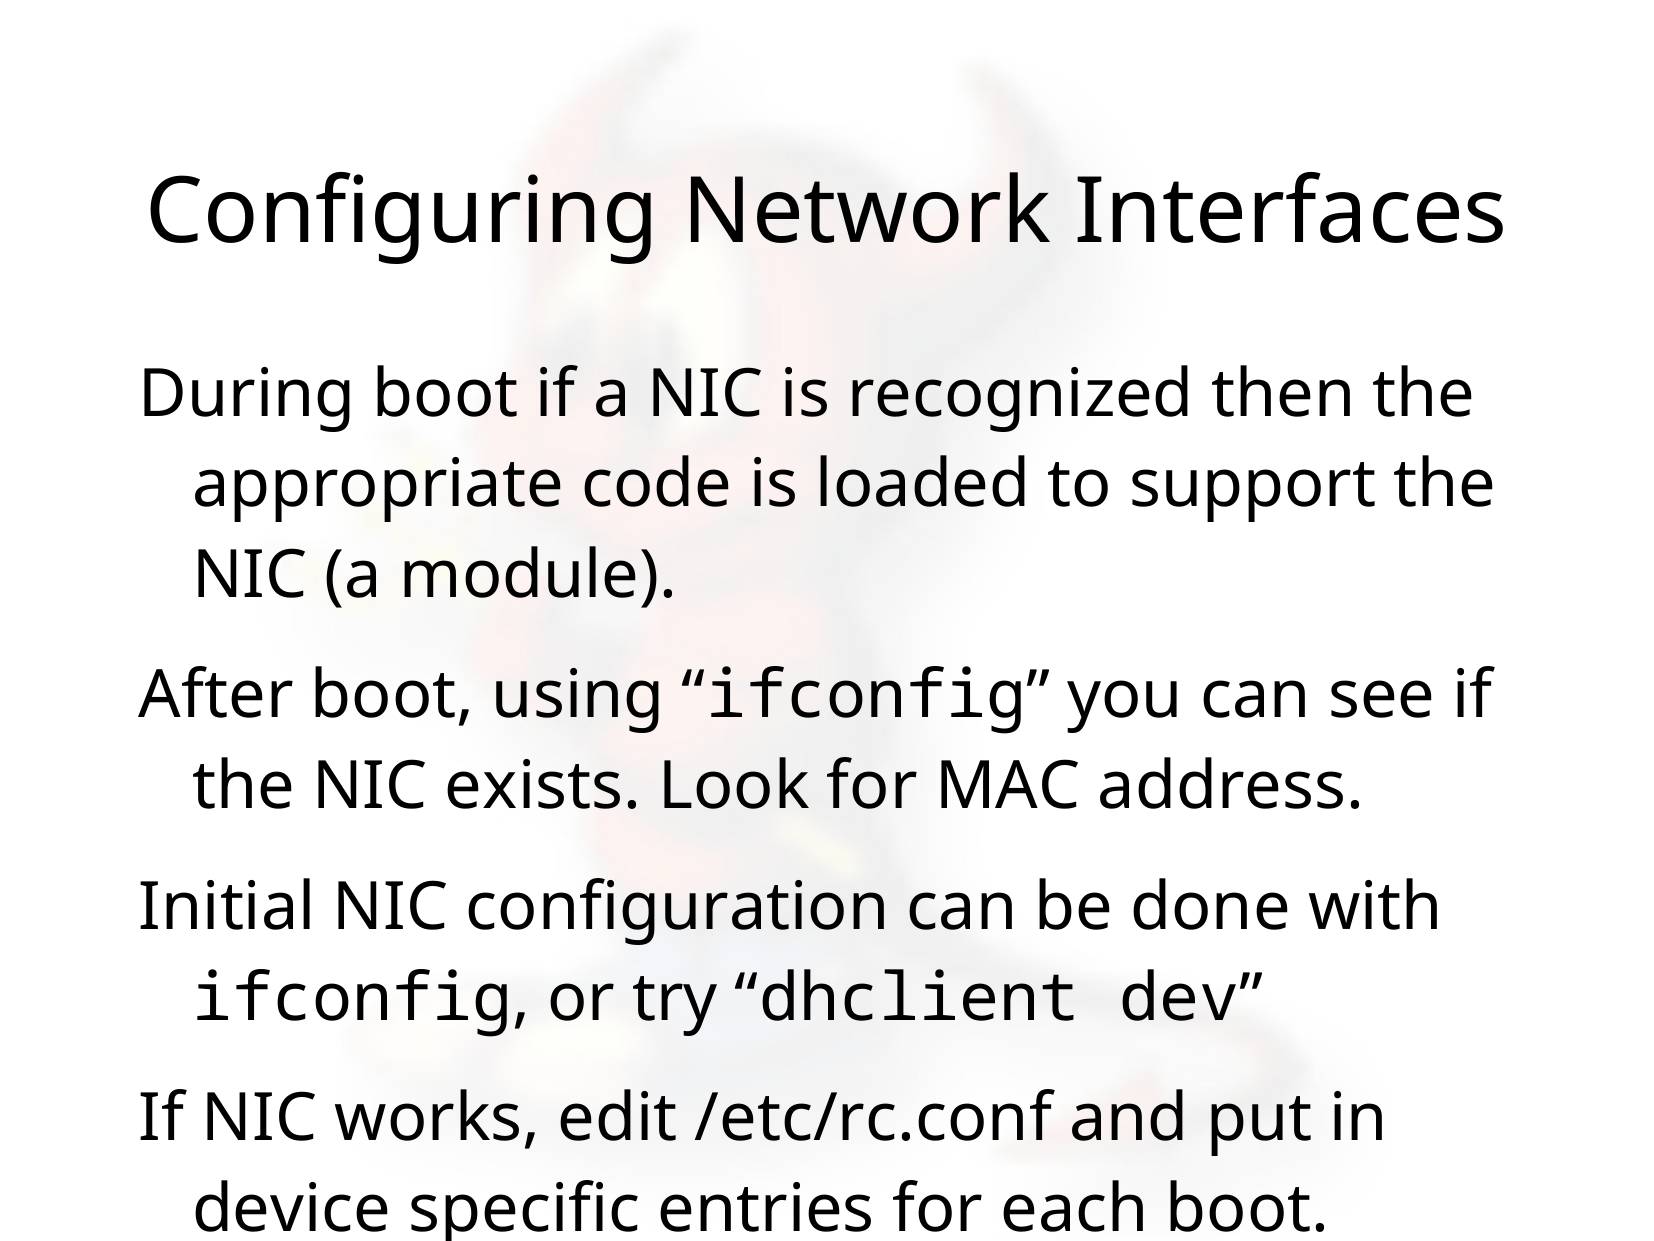

# Configuring Network Interfaces
During boot if a NIC is recognized then the appropriate code is loaded to support the NIC (a module).
After boot, using “ifconfig” you can see if the NIC exists. Look for MAC address.
Initial NIC configuration can be done with ifconfig, or try “dhclient dev”
If NIC works, edit /etc/rc.conf and put in device specific entries for each boot.